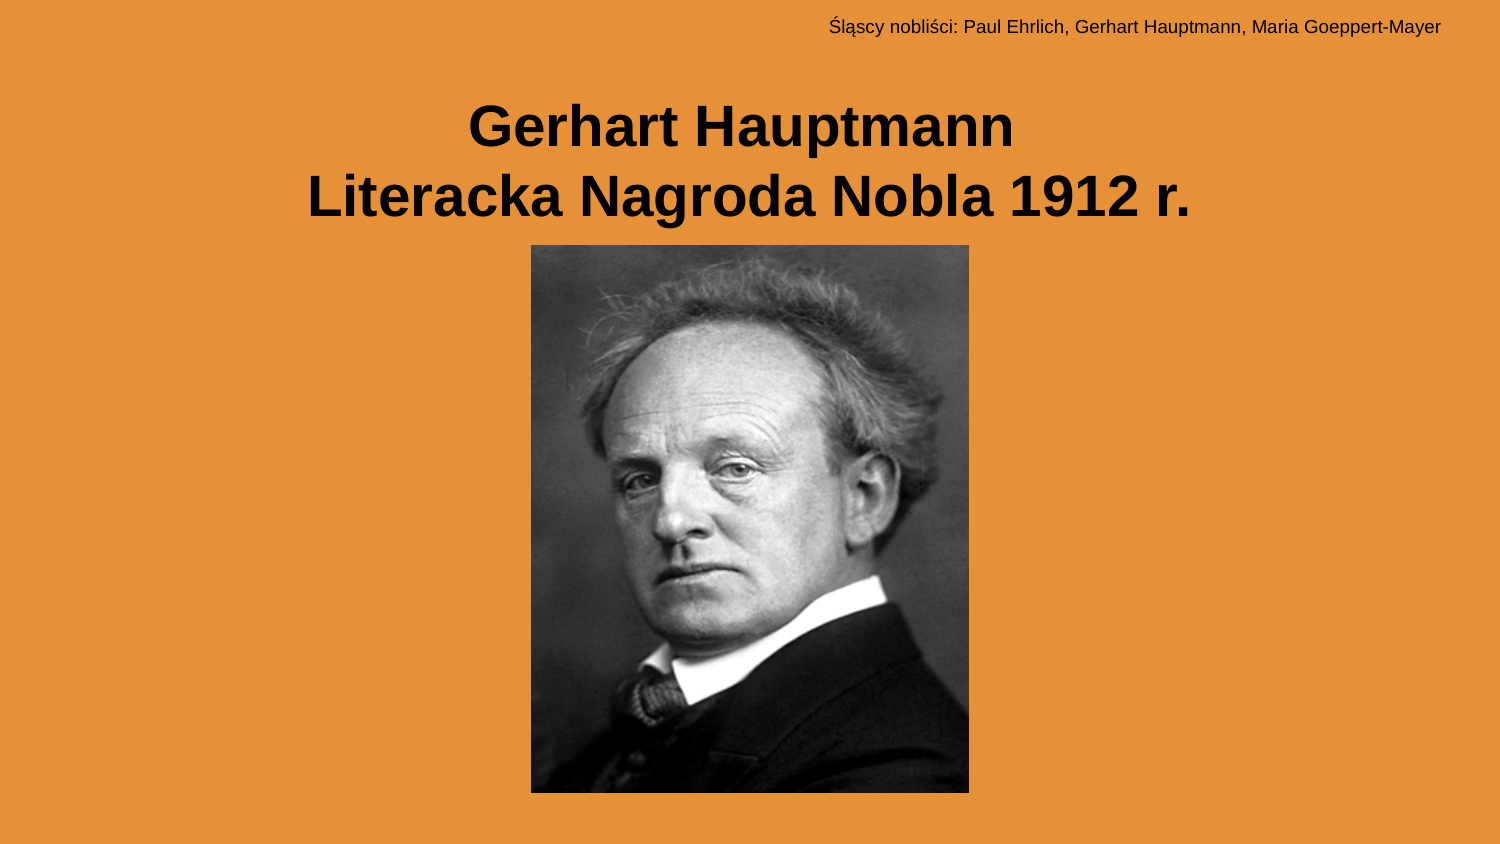

# Gerhart Hauptmann Literacka Nagroda Nobla 1912 r.